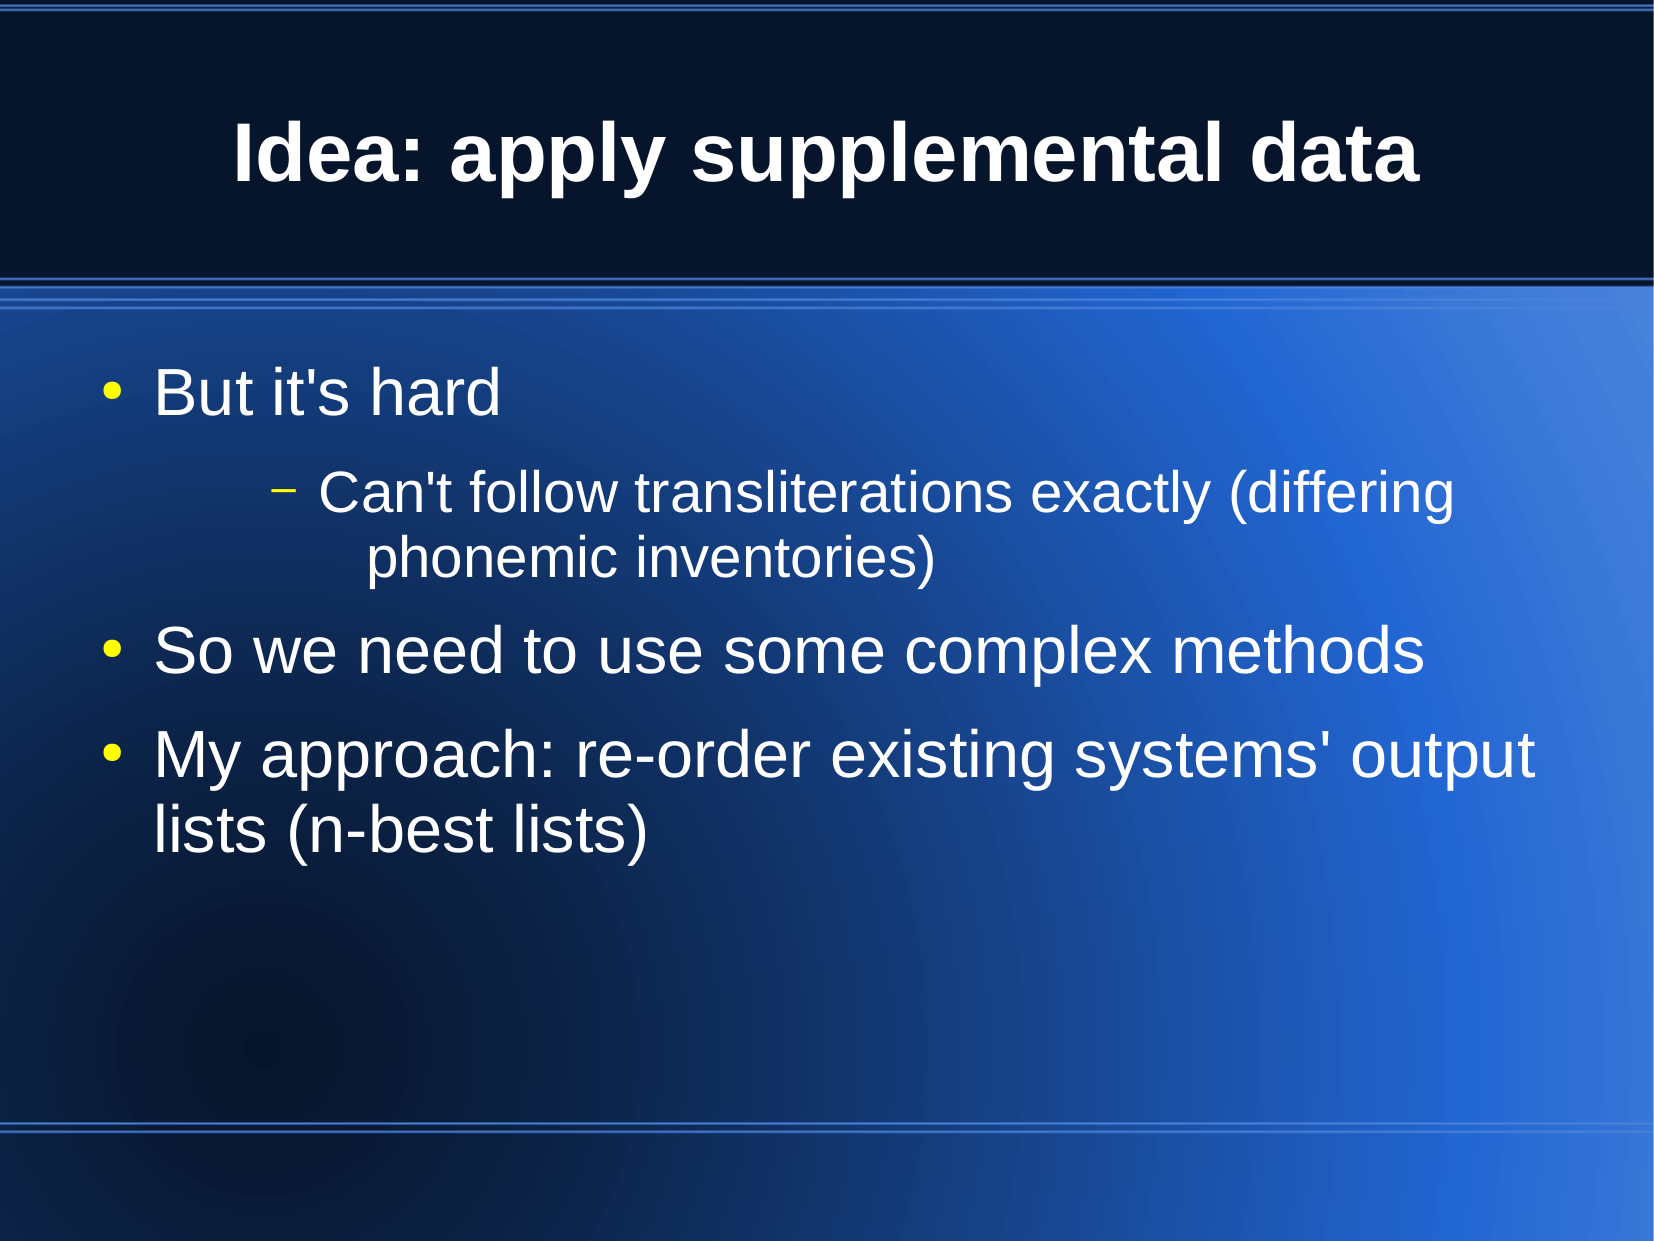

# Idea: apply supplemental data
But it's hard
Can't follow transliterations exactly (differing phonemic inventories)
So we need to use some complex methods
My approach: re-order existing systems' output lists (n-best lists)